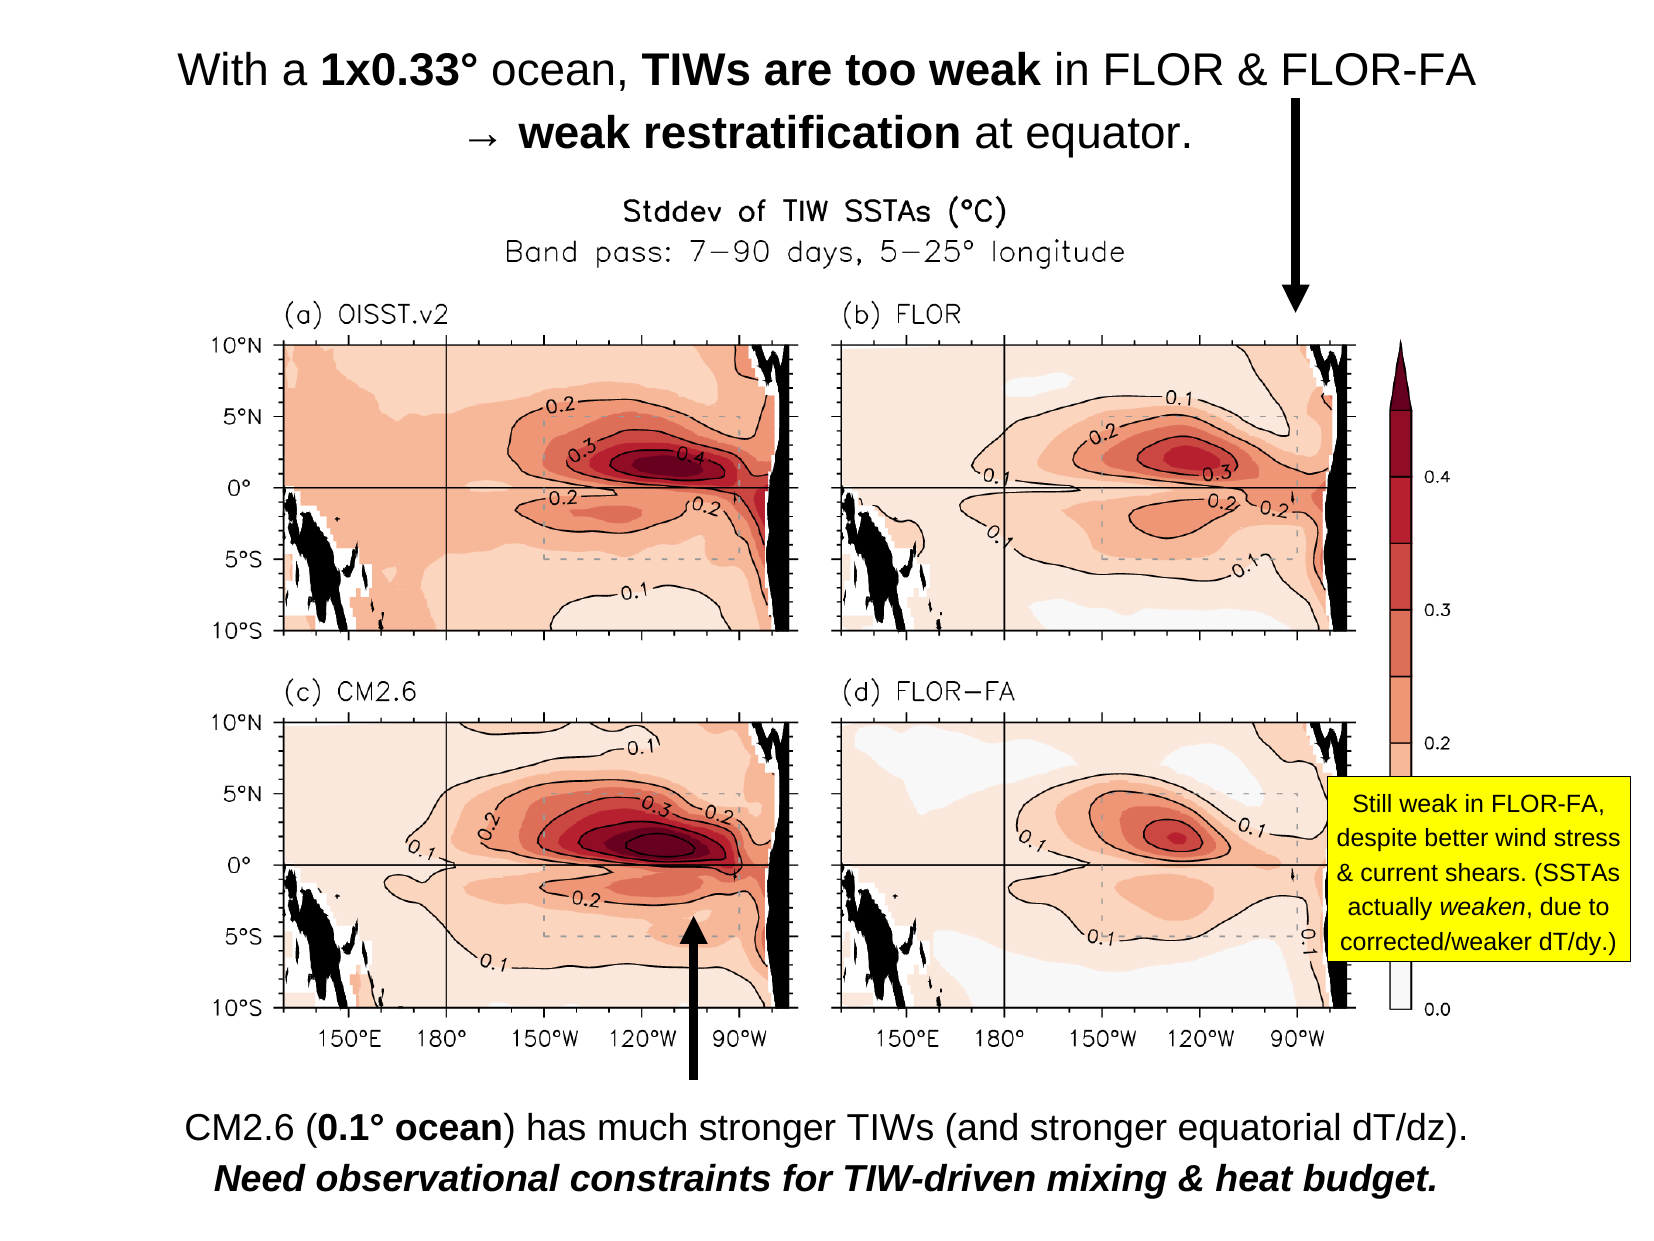

With a 1x0.33° ocean, TIWs are too weak in FLOR & FLOR-FA
→ weak restratification at equator.
Still weak in FLOR-FA, despite better wind stress & current shears. (SSTAs actually weaken, due to corrected/weaker dT/dy.)
CM2.6 (0.1° ocean) has much stronger TIWs (and stronger equatorial dT/dz).
Need observational constraints for TIW-driven mixing & heat budget.